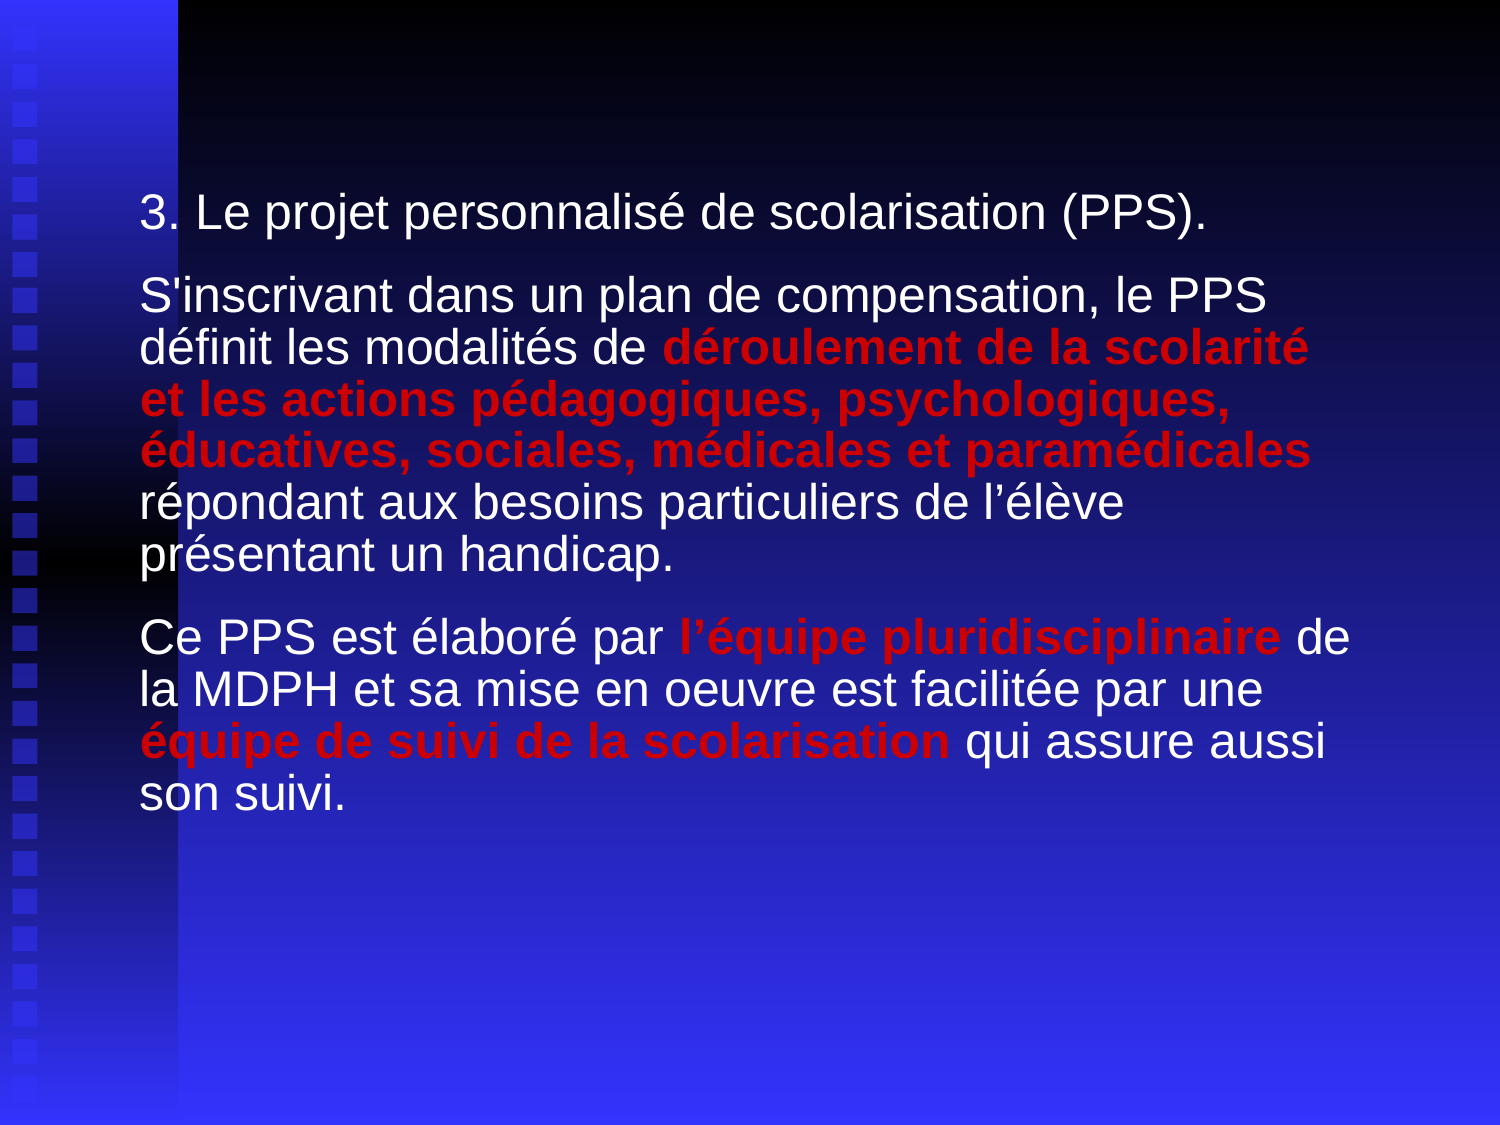

3. Le projet personnalisé de scolarisation (PPS).
S'inscrivant dans un plan de compensation, le PPS définit les modalités de déroulement de la scolarité et les actions pédagogiques, psychologiques, éducatives, sociales, médicales et paramédicales répondant aux besoins particuliers de l’élève présentant un handicap.
Ce PPS est élaboré par l’équipe pluridisciplinaire de la MDPH et sa mise en oeuvre est facilitée par une équipe de suivi de la scolarisation qui assure aussi son suivi.